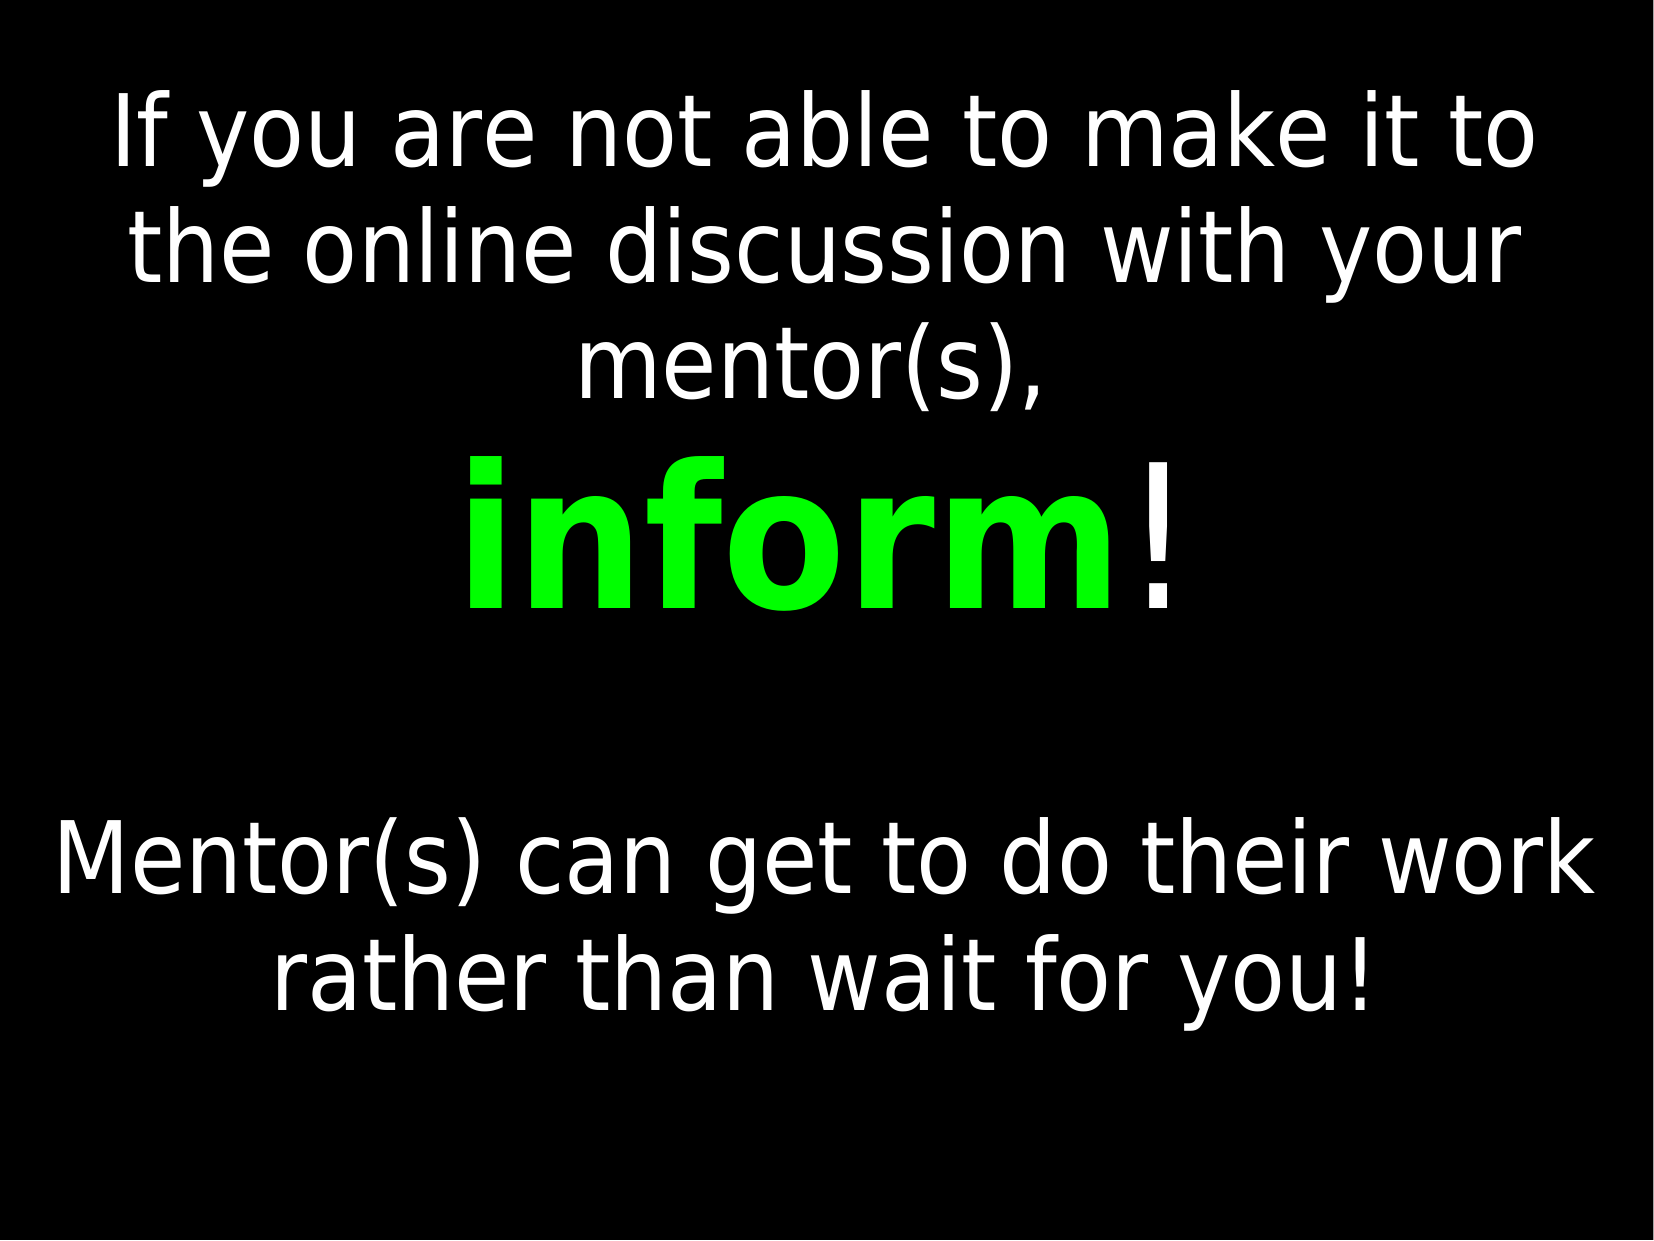

If you are not able to make it to the online discussion with your mentor(s),
inform!
Mentor(s) can get to do their work rather than wait for you!